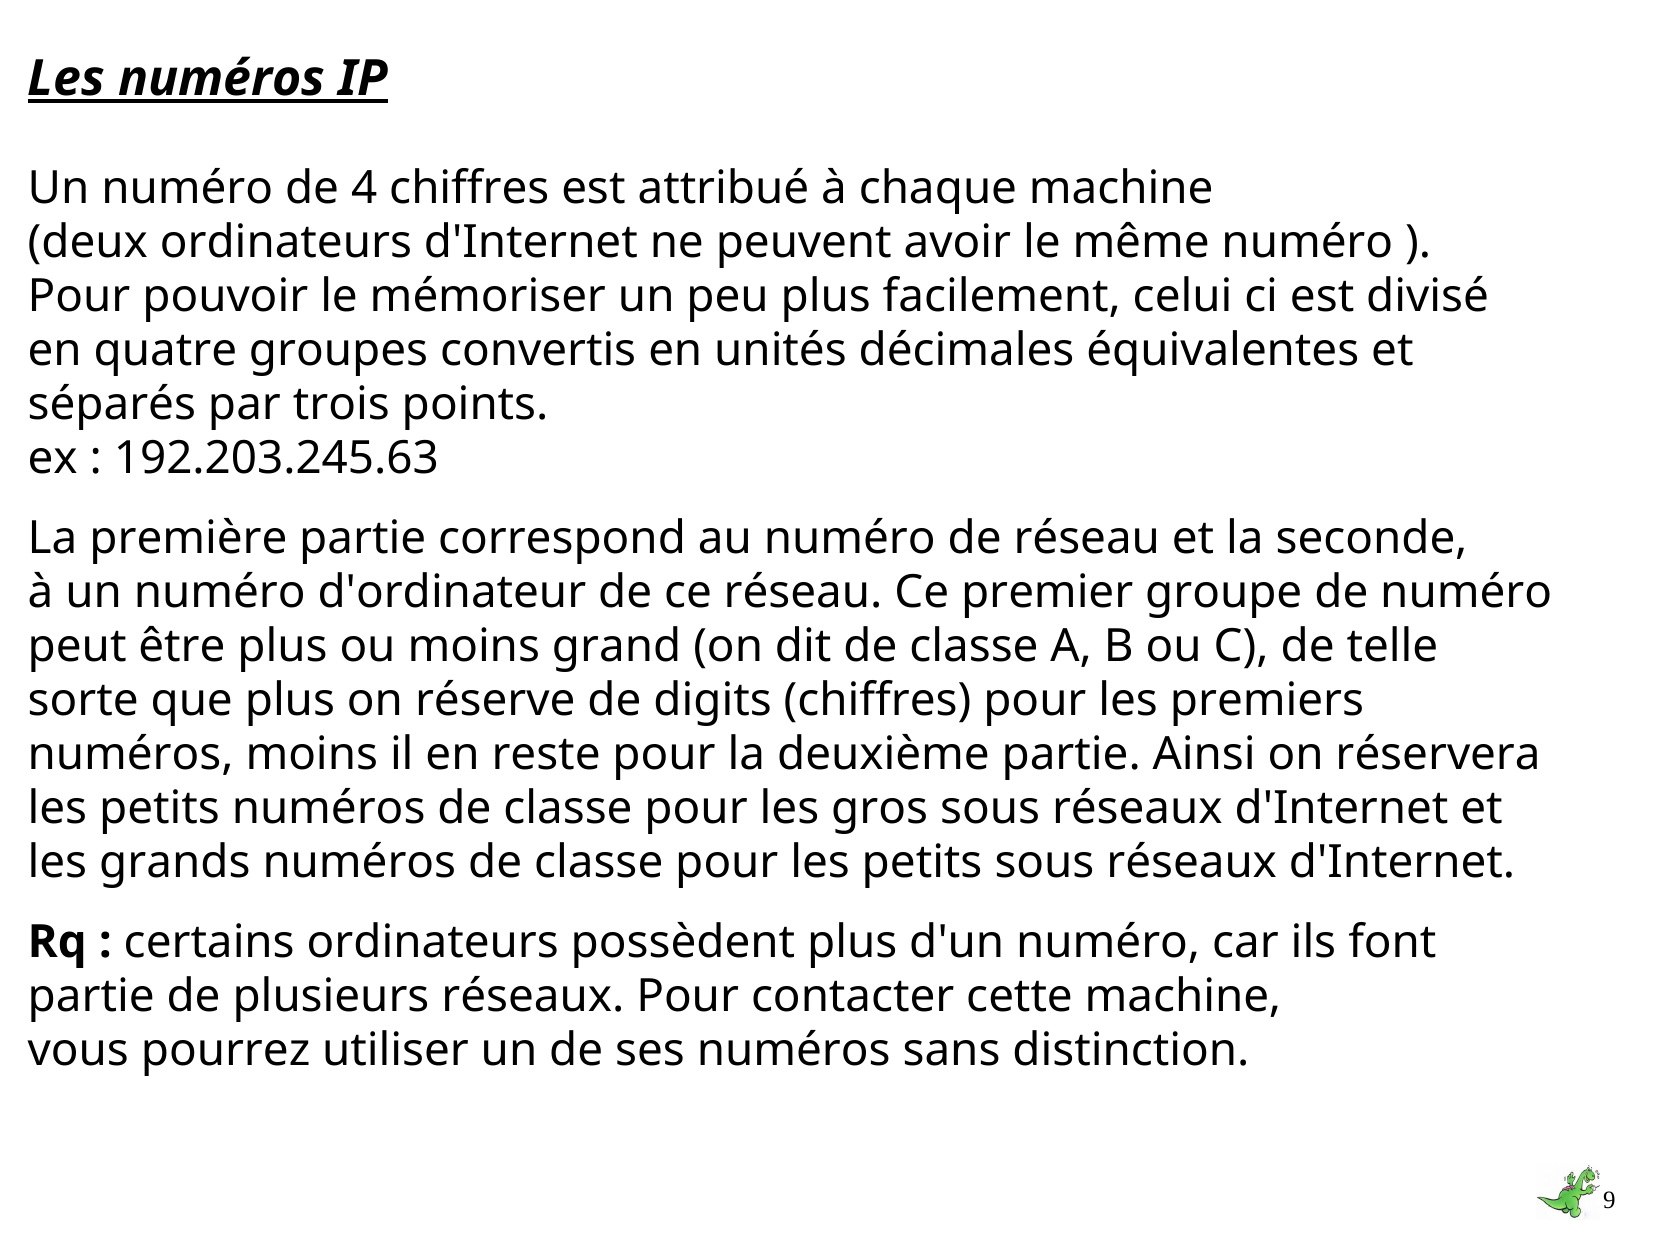

Les numéros IP
Un numéro de 4 chiffres est attribué à chaque machine
(deux ordinateurs d'Internet ne peuvent avoir le même numéro ).
Pour pouvoir le mémoriser un peu plus facilement, celui ci est divisé
en quatre groupes convertis en unités décimales équivalentes et
séparés par trois points.
ex : 192.203.245.63
La première partie correspond au numéro de réseau et la seconde,
à un numéro d'ordinateur de ce réseau. Ce premier groupe de numéro
peut être plus ou moins grand (on dit de classe A, B ou C), de telle
sorte que plus on réserve de digits (chiffres) pour les premiers
numéros, moins il en reste pour la deuxième partie. Ainsi on réservera
les petits numéros de classe pour les gros sous réseaux d'Internet et
les grands numéros de classe pour les petits sous réseaux d'Internet.
Rq : certains ordinateurs possèdent plus d'un numéro, car ils font
partie de plusieurs réseaux. Pour contacter cette machine,
vous pourrez utiliser un de ses numéros sans distinction.
9